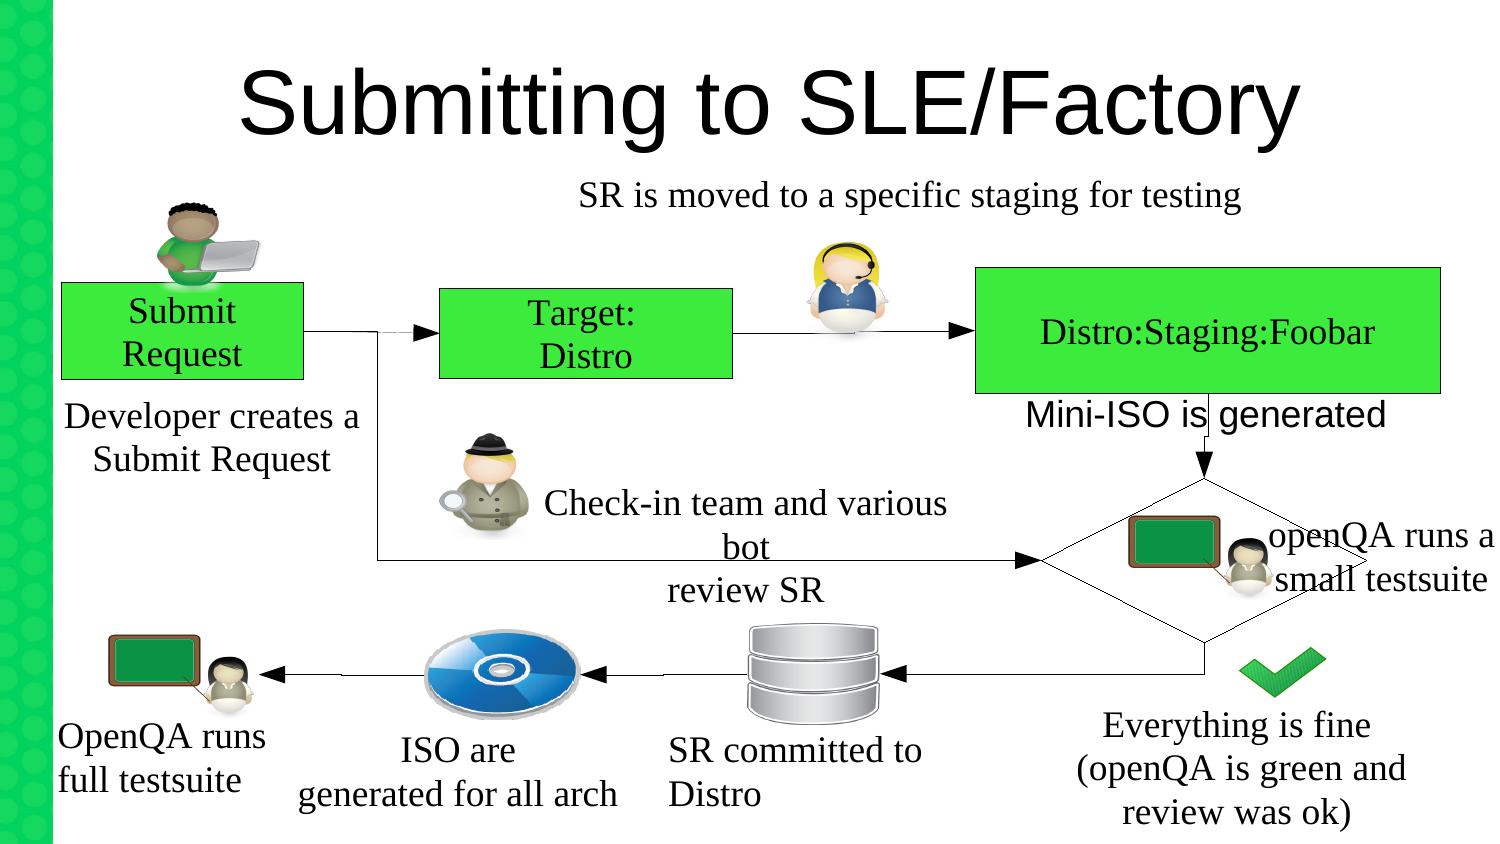

# Submitting to SLE/Factory
SR is moved to a specific staging for testing
Distro:Staging:Foobar
Submit
Request
Target:
Distro
Developer creates a Submit Request
Check-in team and various bot
review SR
openQA runs a small testsuite
Everything is fine
 (openQA is green and review was ok)
OpenQA runs
full testsuite
ISO are
generated for all arch
SR committed to Distro